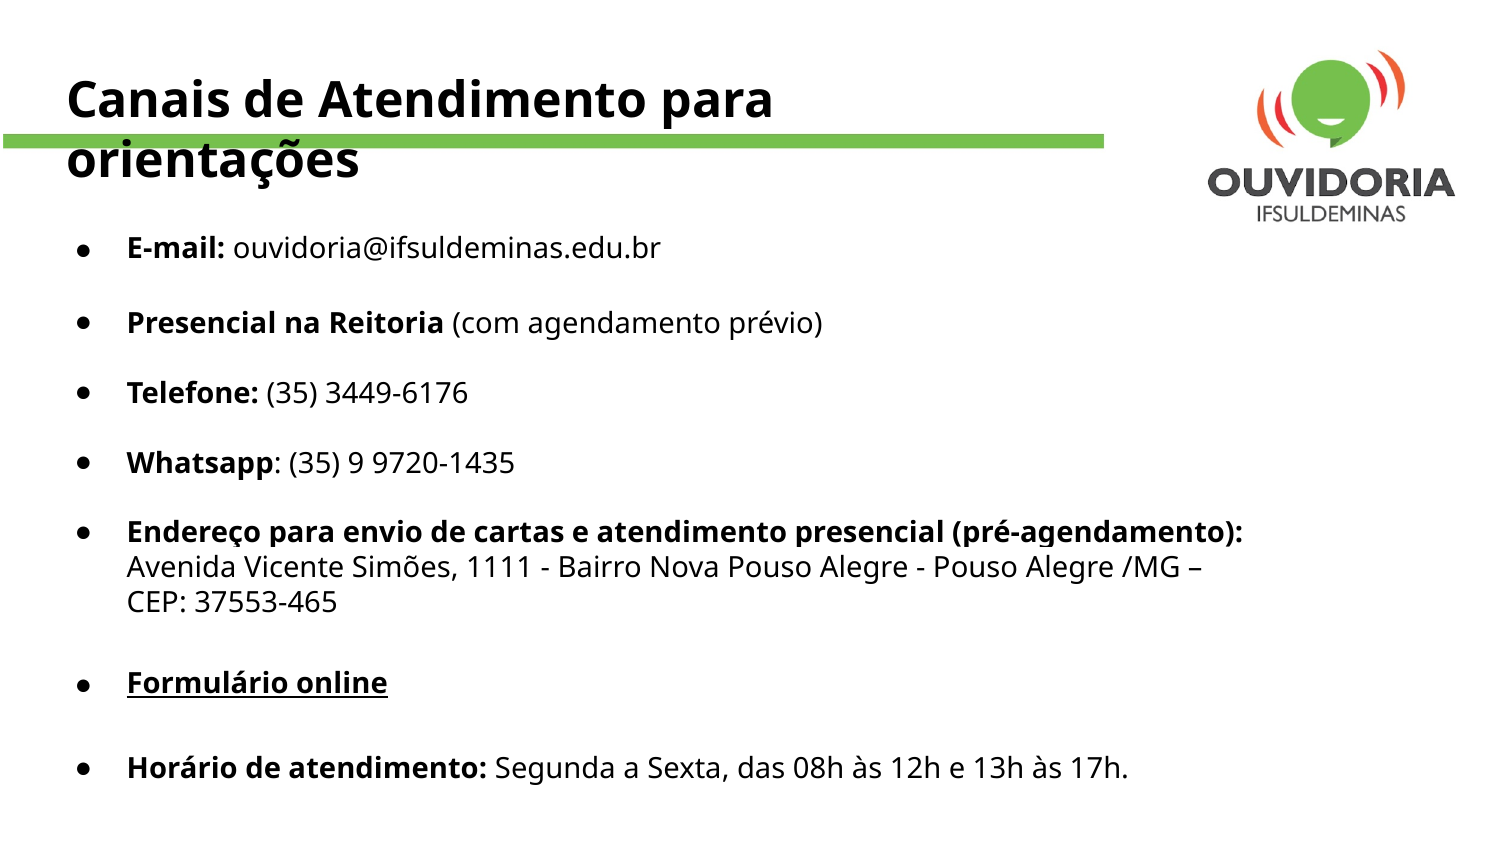

Canais de Atendimento para orientações
#
E-mail: ouvidoria@ifsuldeminas.edu.br
Presencial na Reitoria (com agendamento prévio)
Telefone: (35) 3449-6176
Whatsapp: (35) 9 9720-1435
Endereço para envio de cartas e atendimento presencial (pré-agendamento): Avenida Vicente Simões, 1111 - Bairro Nova Pouso Alegre - Pouso Alegre /MG – CEP: 37553-465
Formulário online
Horário de atendimento: Segunda a Sexta, das 08h às 12h e 13h às 17h.